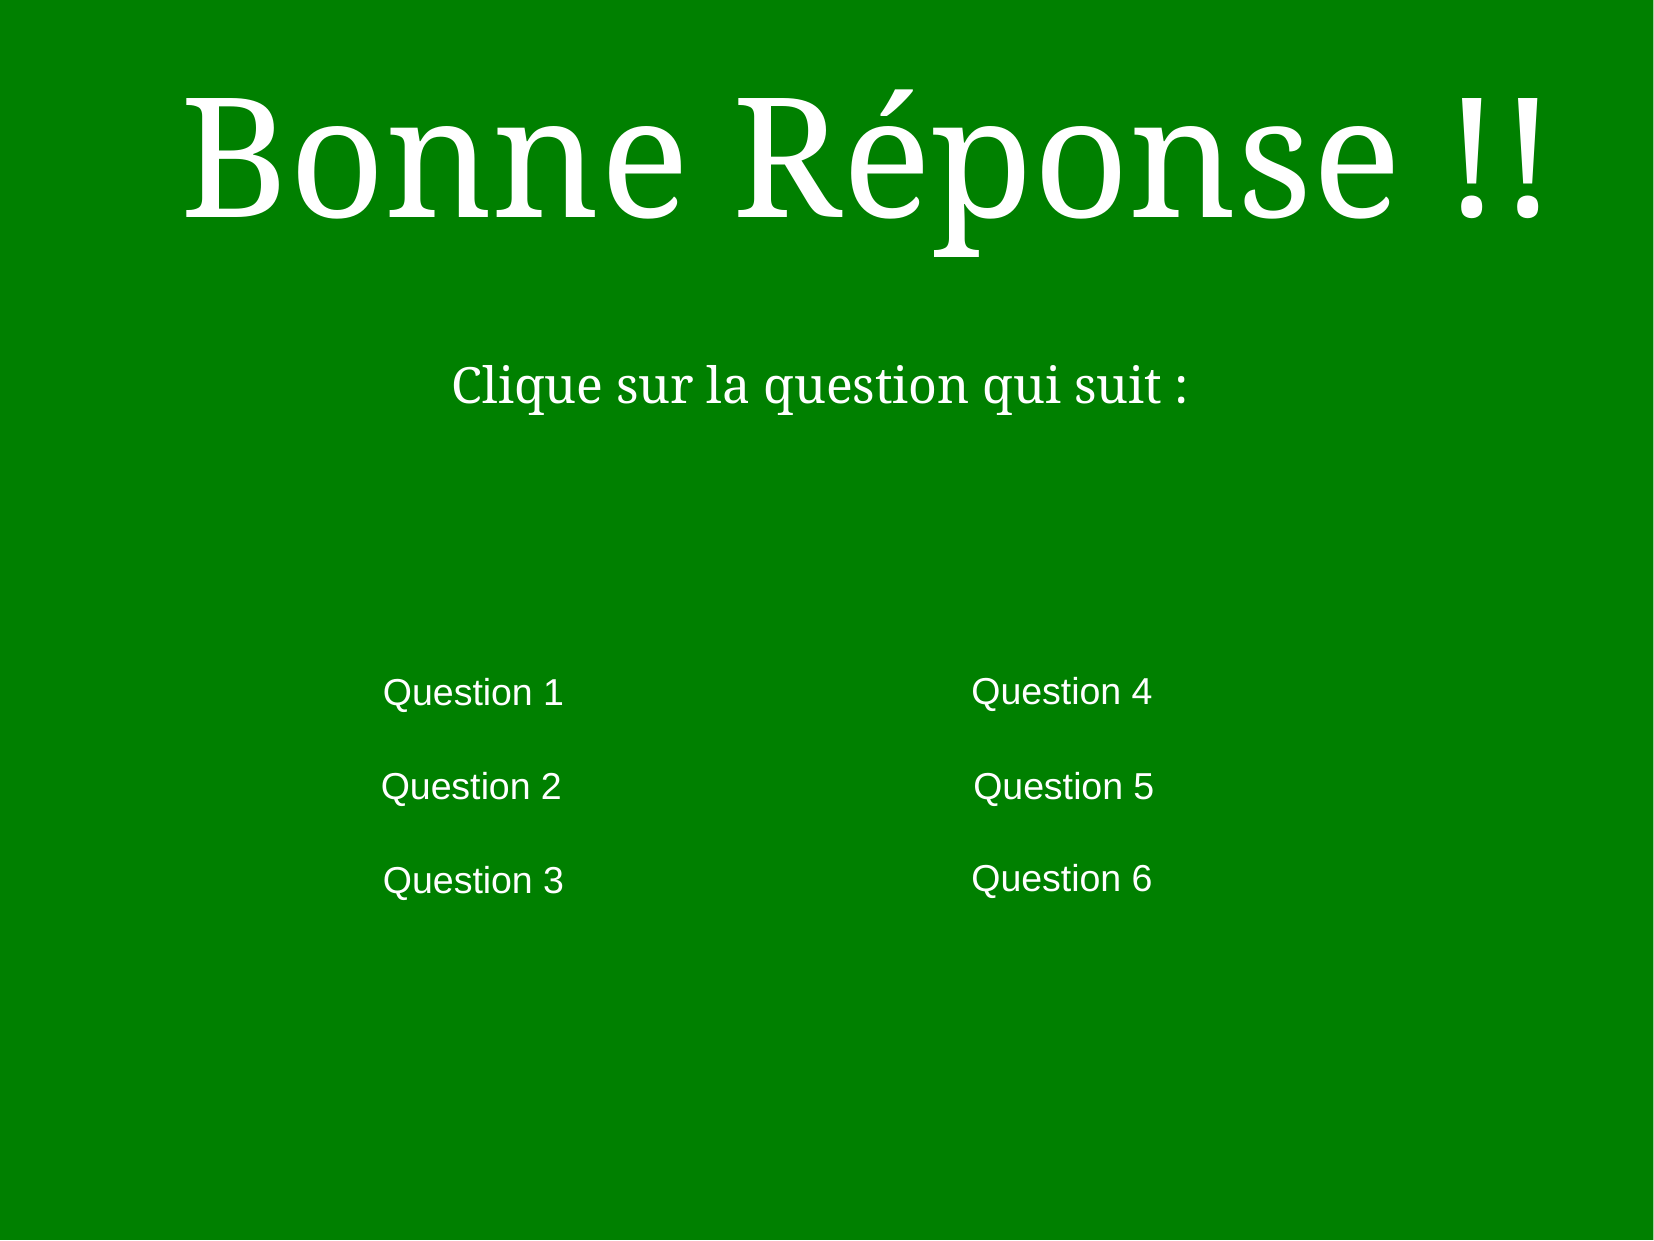

Bonne Réponse !!
Clique sur la question qui suit :
Question 4
Question 1
Question 2
Question 5
Question 6
Question 3